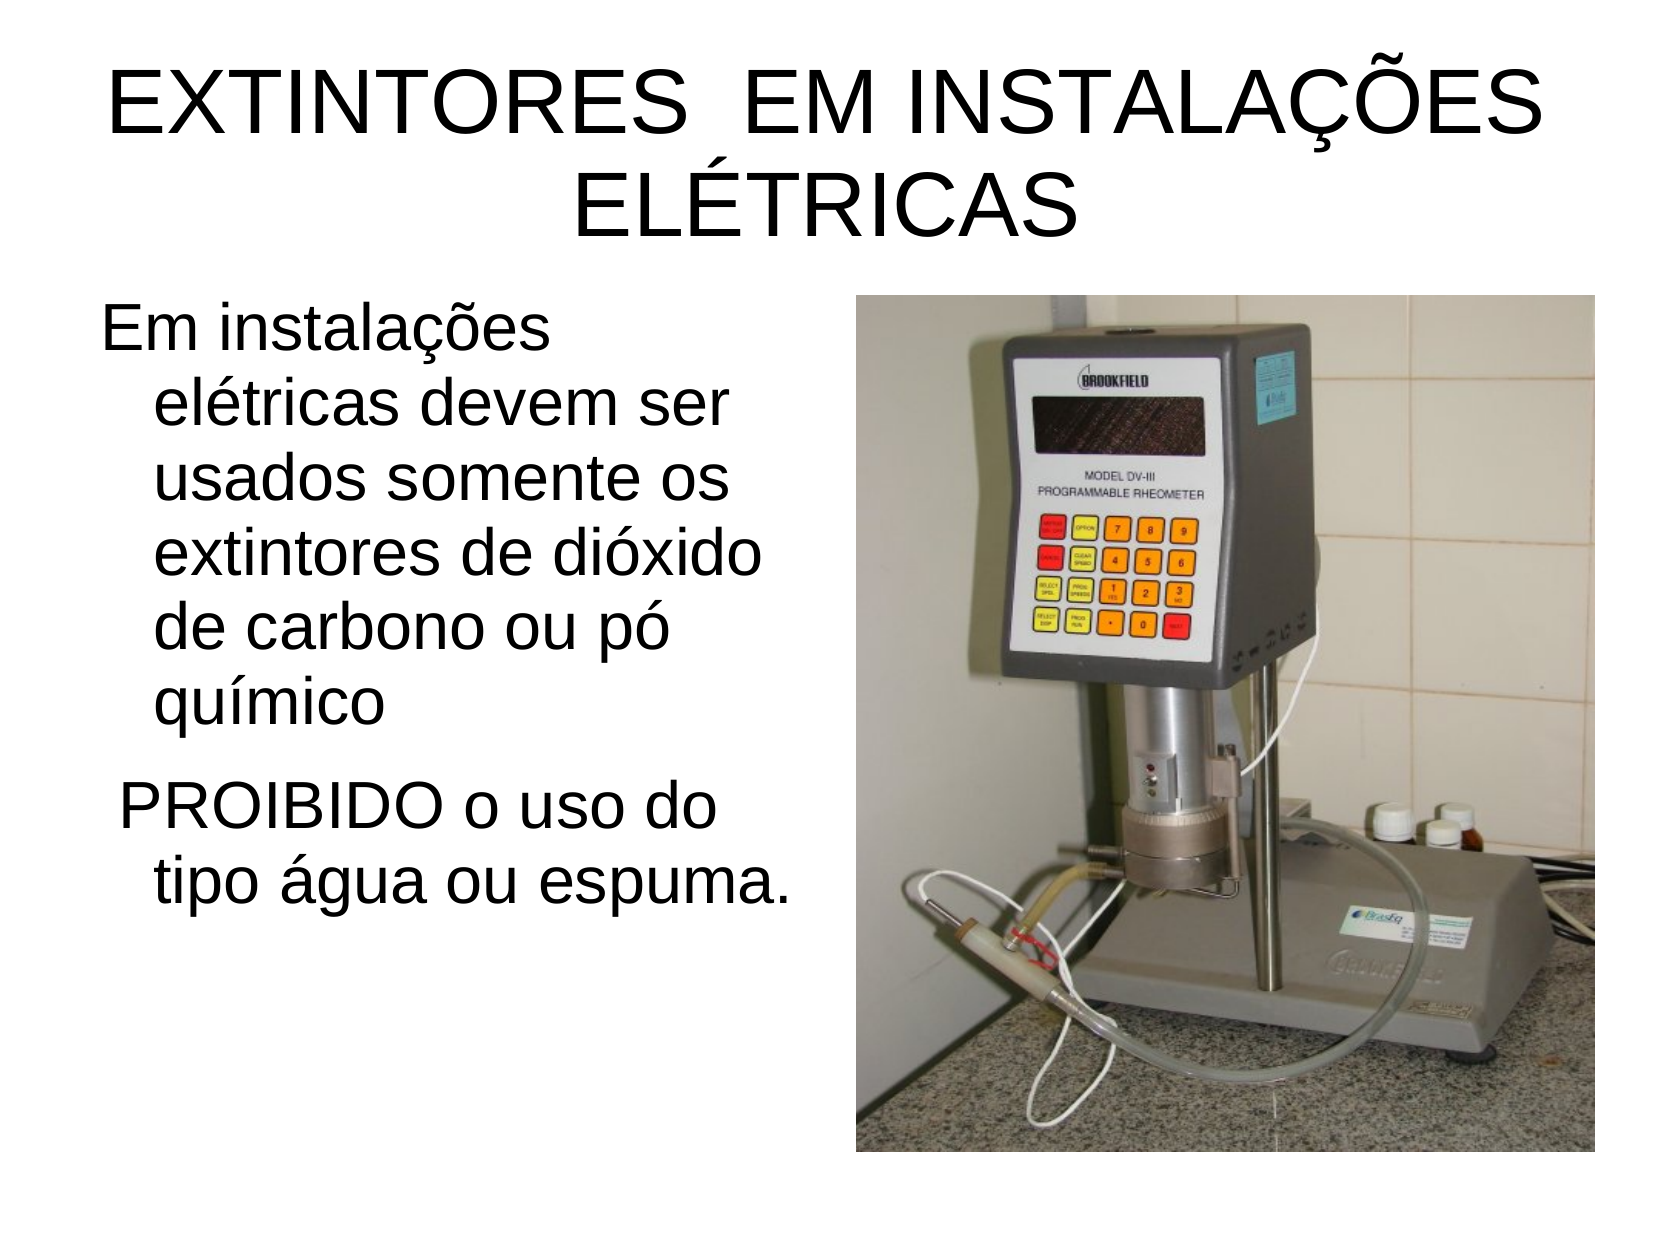

# EXTINTORES EM INSTALAÇÕES ELÉTRICAS
Em instalações elétricas devem ser usados somente os extintores de dióxido de carbono ou pó químico
 PROIBIDO o uso do tipo água ou espuma.